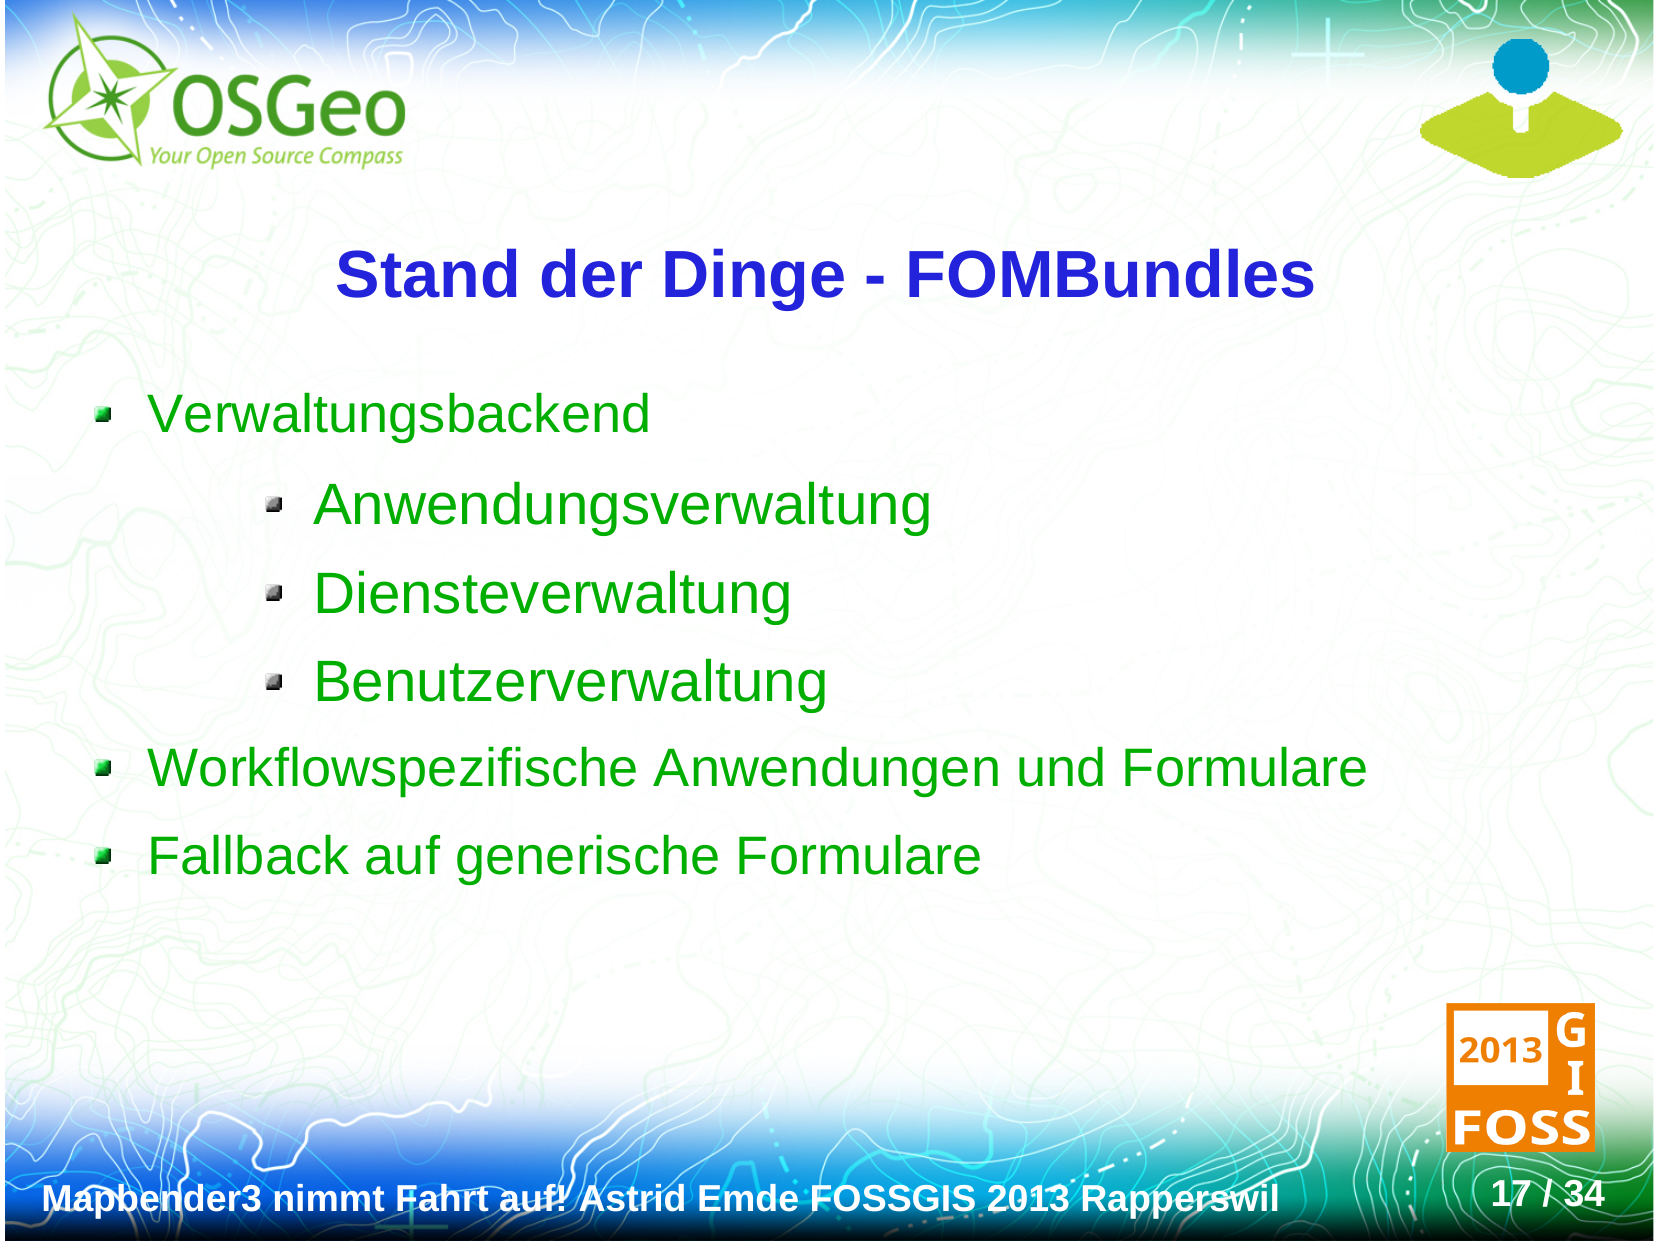

# Stand der Dinge - FOMBundles
Verwaltungsbackend
Anwendungsverwaltung
Diensteverwaltung
Benutzerverwaltung
Workflowspezifische Anwendungen und Formulare
Fallback auf generische Formulare